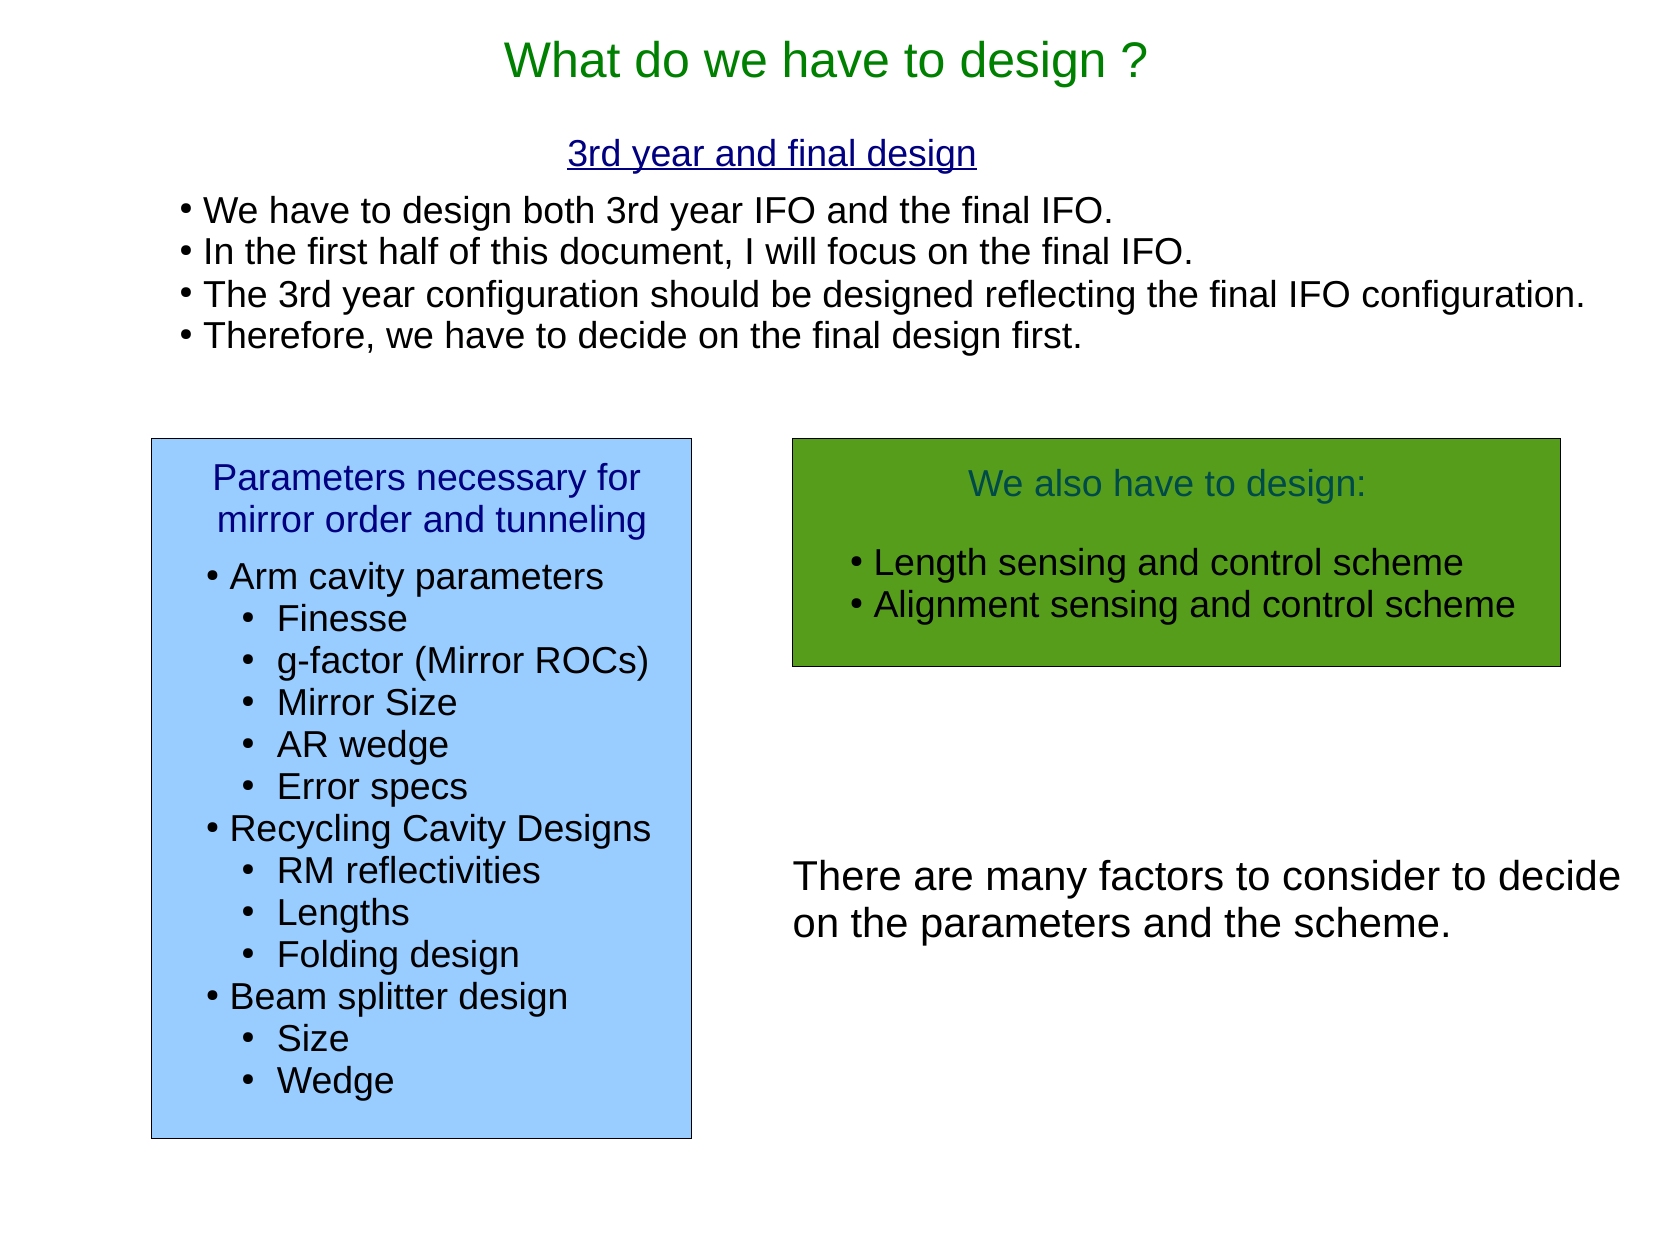

What do we have to design ?
3rd year and final design
 We have to design both 3rd year IFO and the final IFO.
 In the first half of this document, I will focus on the final IFO.
 The 3rd year configuration should be designed reflecting the final IFO configuration.
 Therefore, we have to decide on the final design first.
Parameters necessary for
mirror order and tunneling
We also have to design:
 Length sensing and control scheme
 Alignment sensing and control scheme
 Arm cavity parameters
Finesse
g-factor (Mirror ROCs)
Mirror Size
AR wedge
Error specs
 Recycling Cavity Designs
RM reflectivities
Lengths
Folding design
 Beam splitter design
Size
Wedge
There are many factors to consider to decide
on the parameters and the scheme.